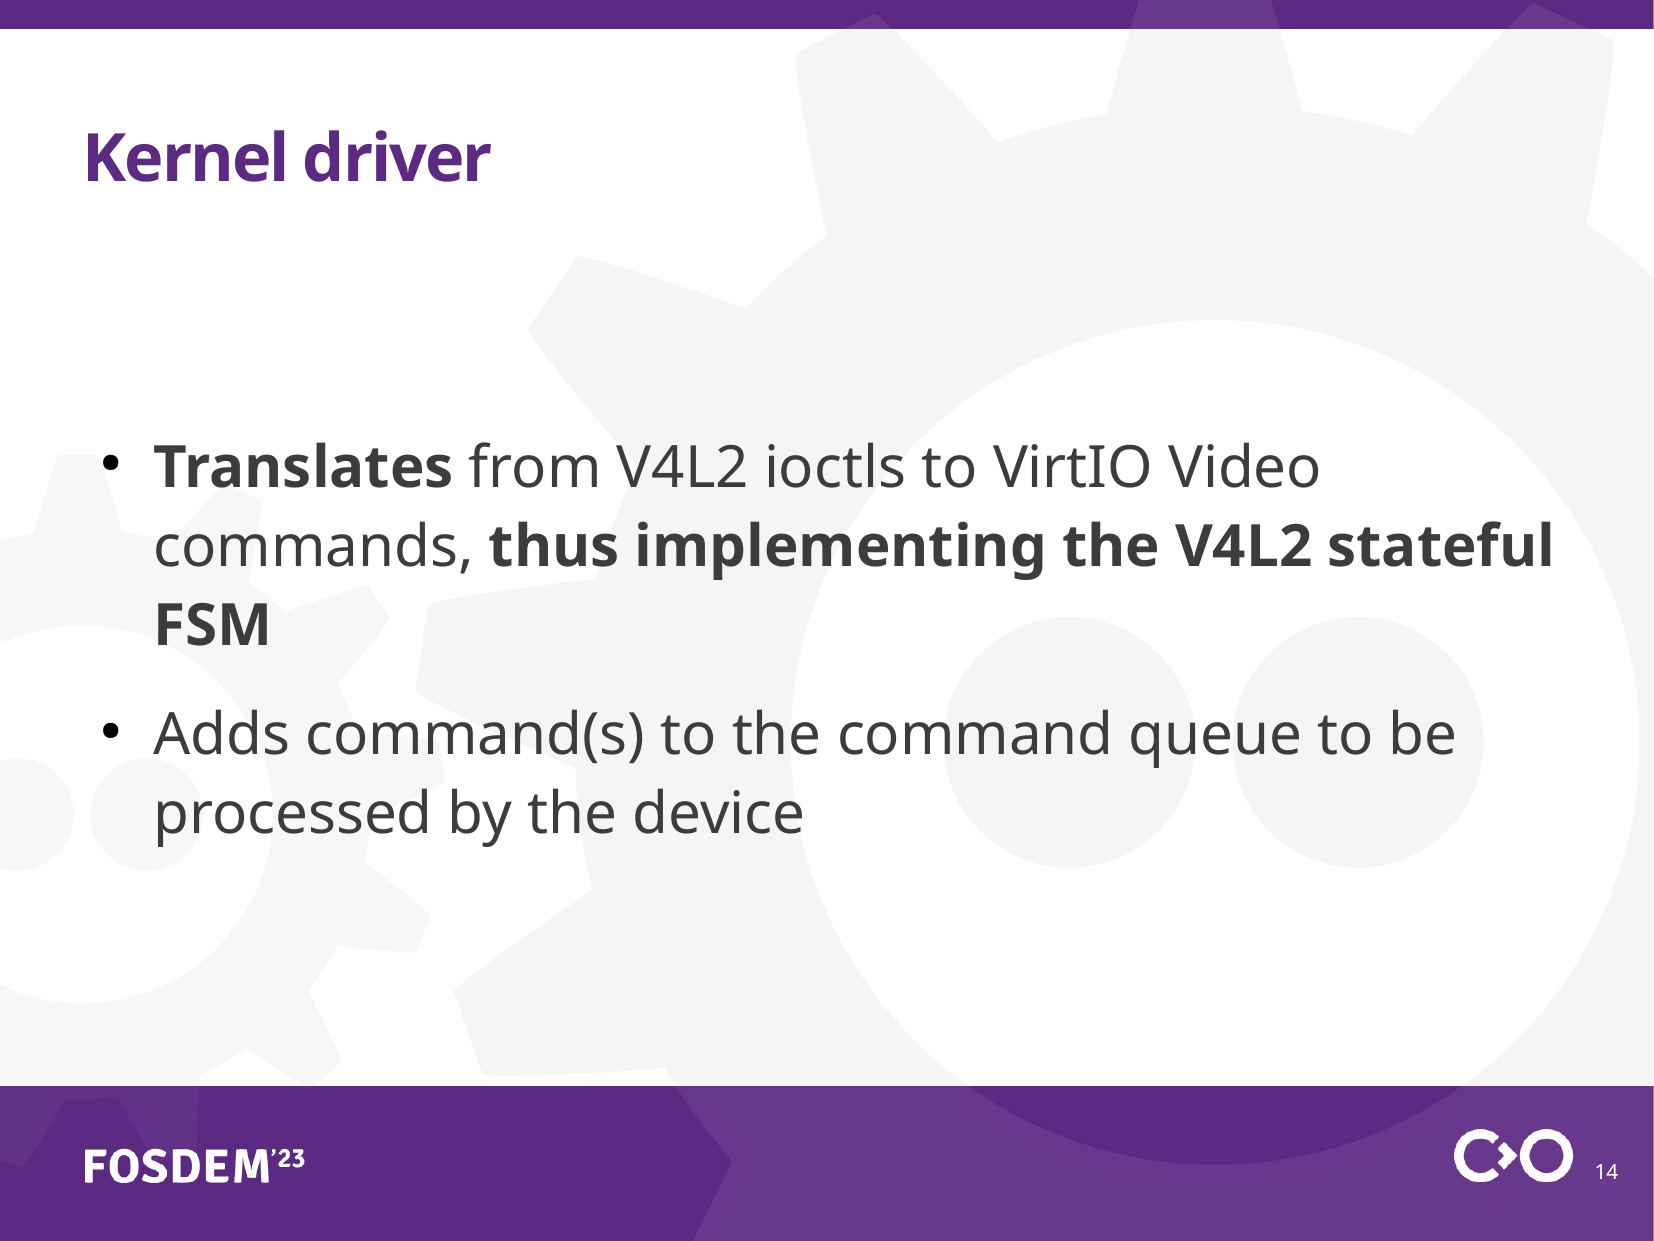

# Kernel driver
Translates from V4L2 ioctls to VirtIO Video commands, thus implementing the V4L2 stateful FSM
Adds command(s) to the command queue to be processed by the device